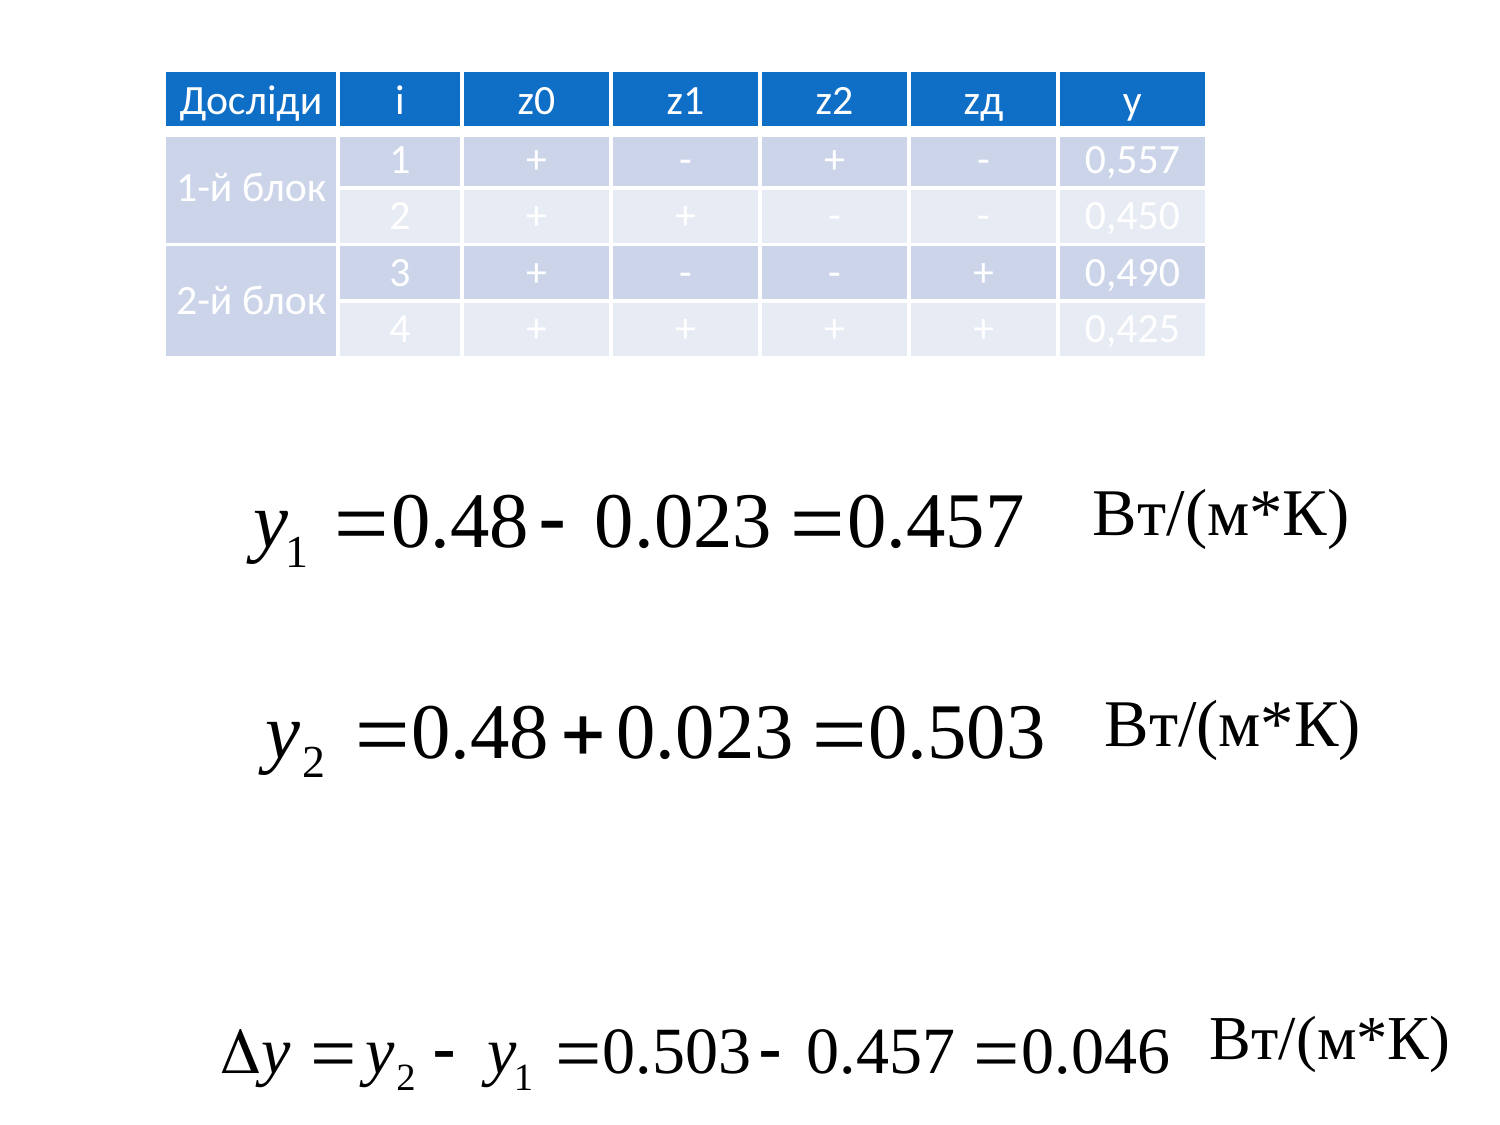

| Досліди | і | z0 | z1 | z2 | zд | y |
| --- | --- | --- | --- | --- | --- | --- |
| 1-й блок | 1 | + | - | + | - | 0,557 |
| | 2 | + | + | - | - | 0,450 |
| 2-й блок | 3 | + | - | - | + | 0,490 |
| | 4 | + | + | + | + | 0,425 |
Розрахунки за першим блоком:
Вт/(м*К)
Розрахунки за другим блоком:
Вт/(м*К)
Загальний дрейф функції відклику в результаті збільшення навантаження об’єму з 0,3 до 0,6 кг/дм3 становить:
Вт/(м*К)